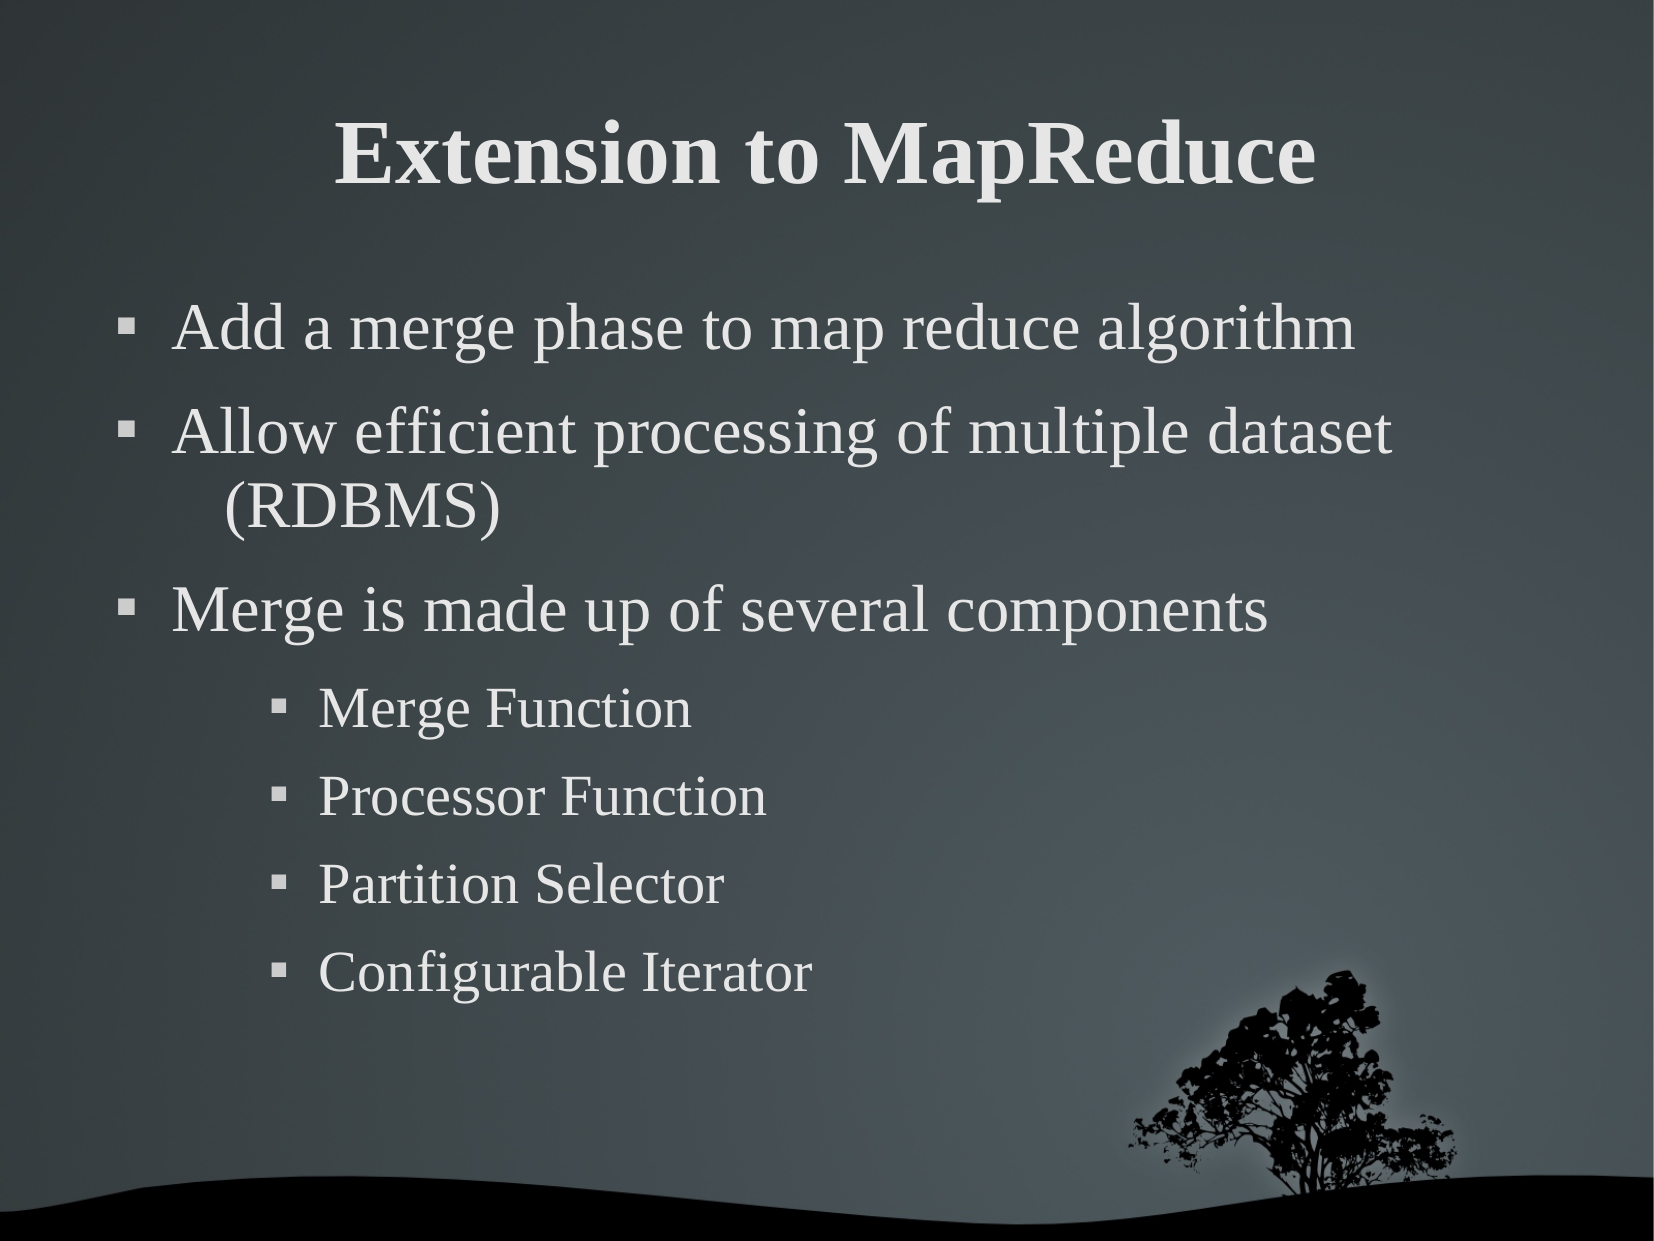

# Extension to MapReduce
Add a merge phase to map reduce algorithm
Allow efficient processing of multiple dataset (RDBMS)
Merge is made up of several components
Merge Function
Processor Function
Partition Selector
Configurable Iterator